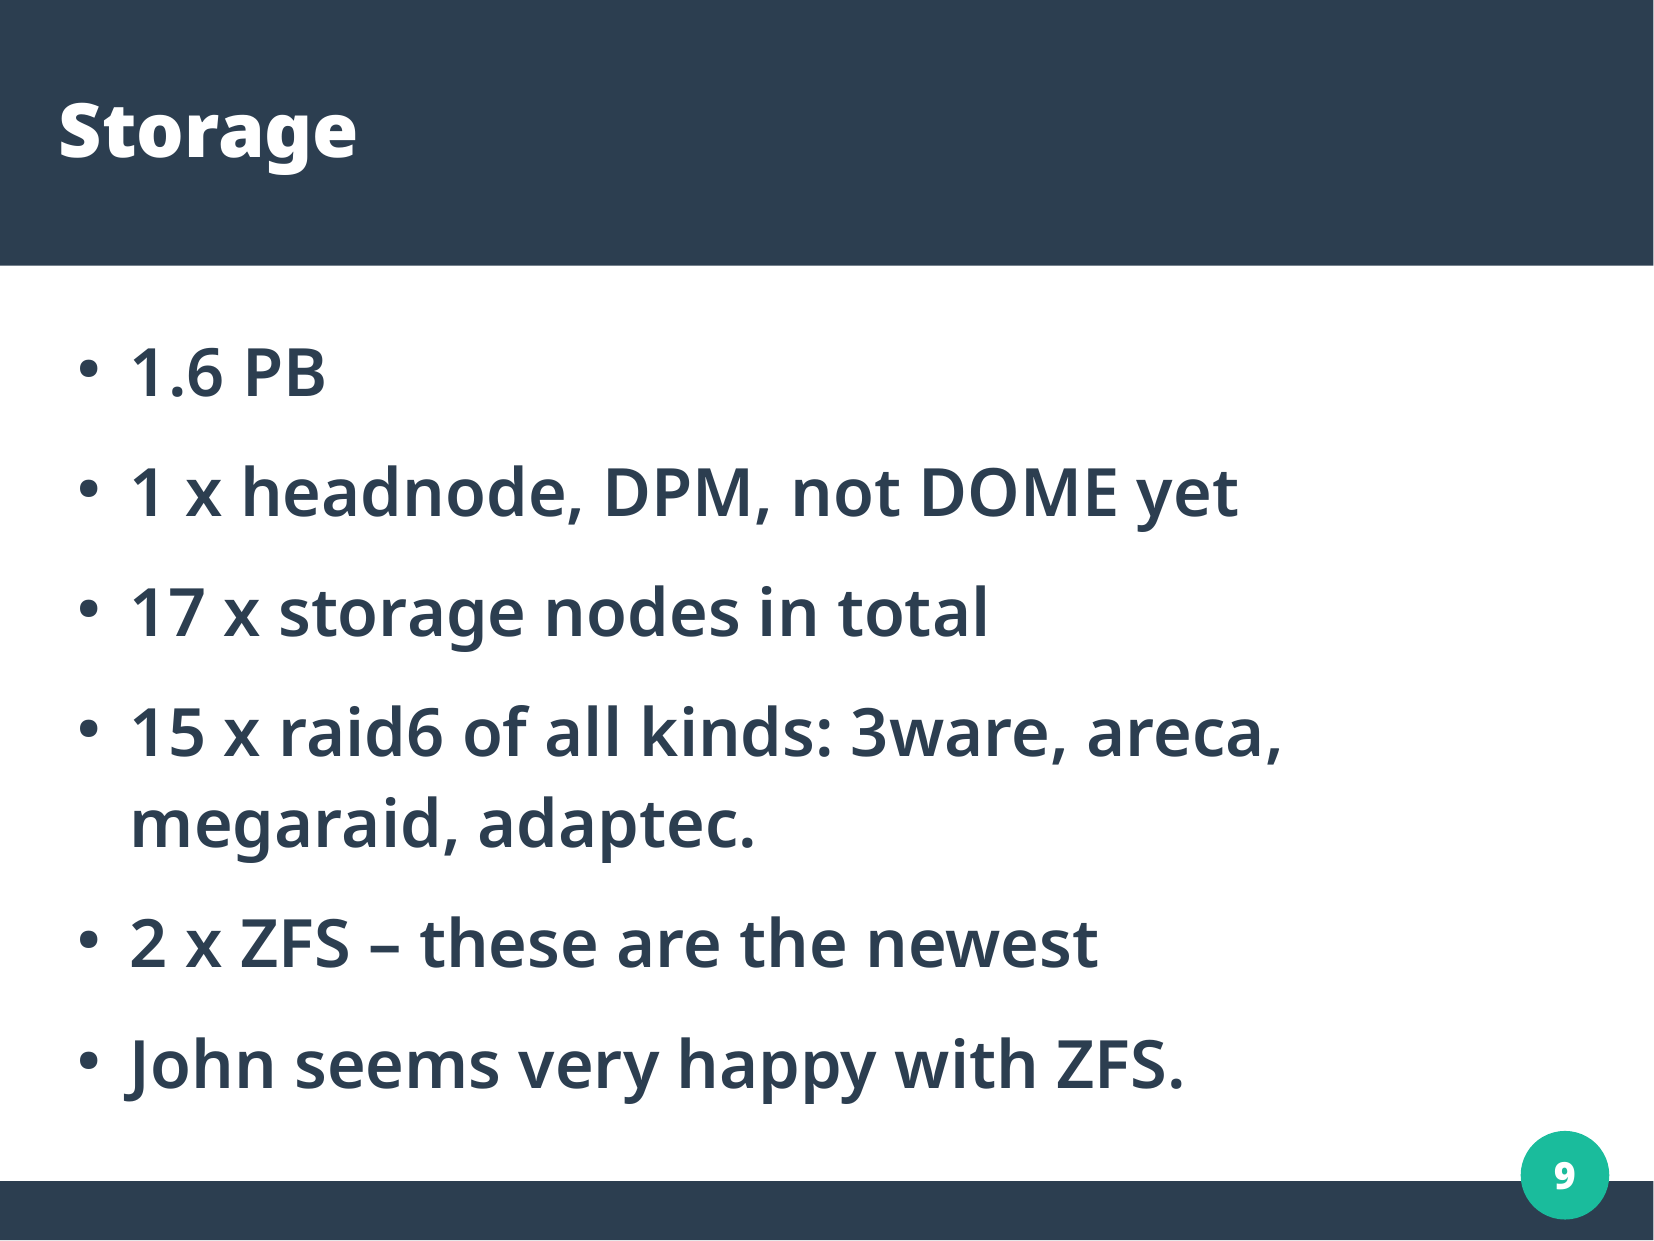

# Storage
1.6 PB
1 x headnode, DPM, not DOME yet
17 x storage nodes in total
15 x raid6 of all kinds: 3ware, areca, megaraid, adaptec.
2 x ZFS – these are the newest
John seems very happy with ZFS.
9